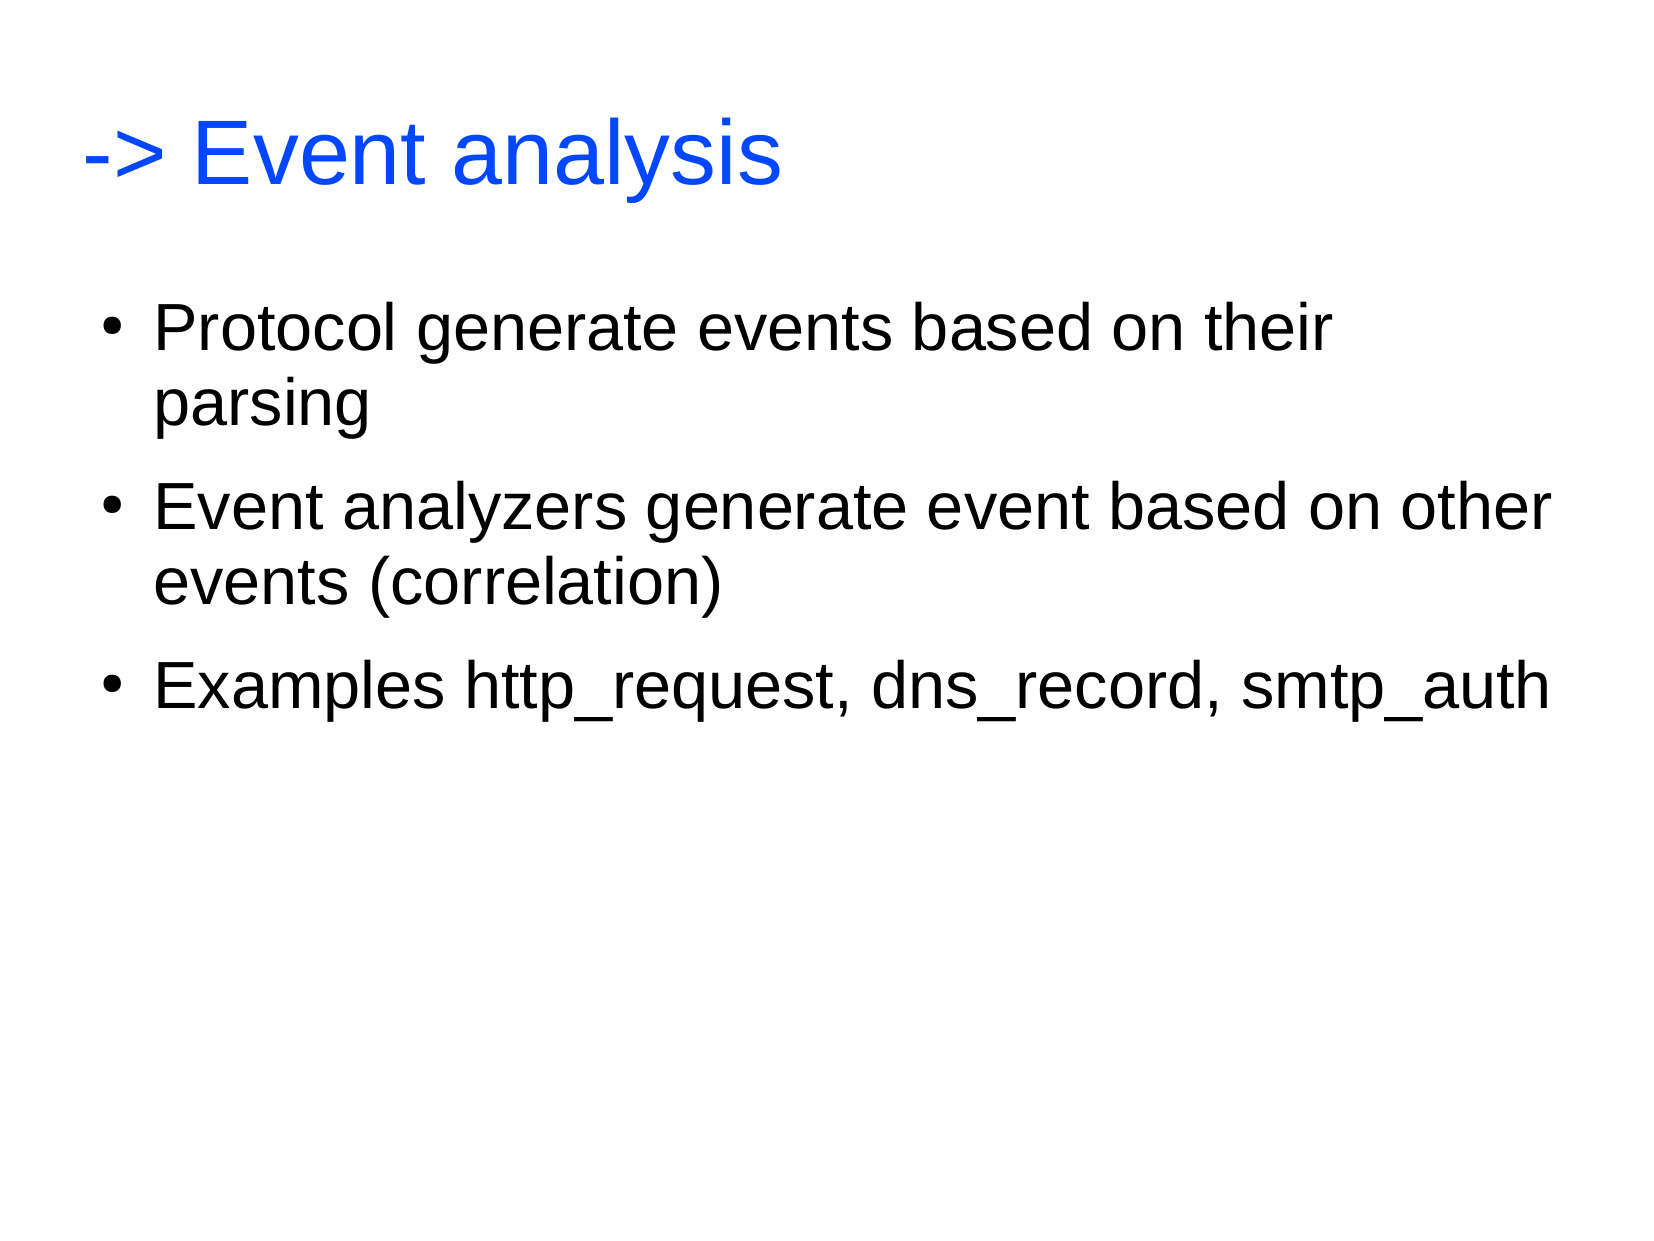

# -> Event analysis
Protocol generate events based on their parsing
Event analyzers generate event based on other events (correlation)
Examples http_request, dns_record, smtp_auth